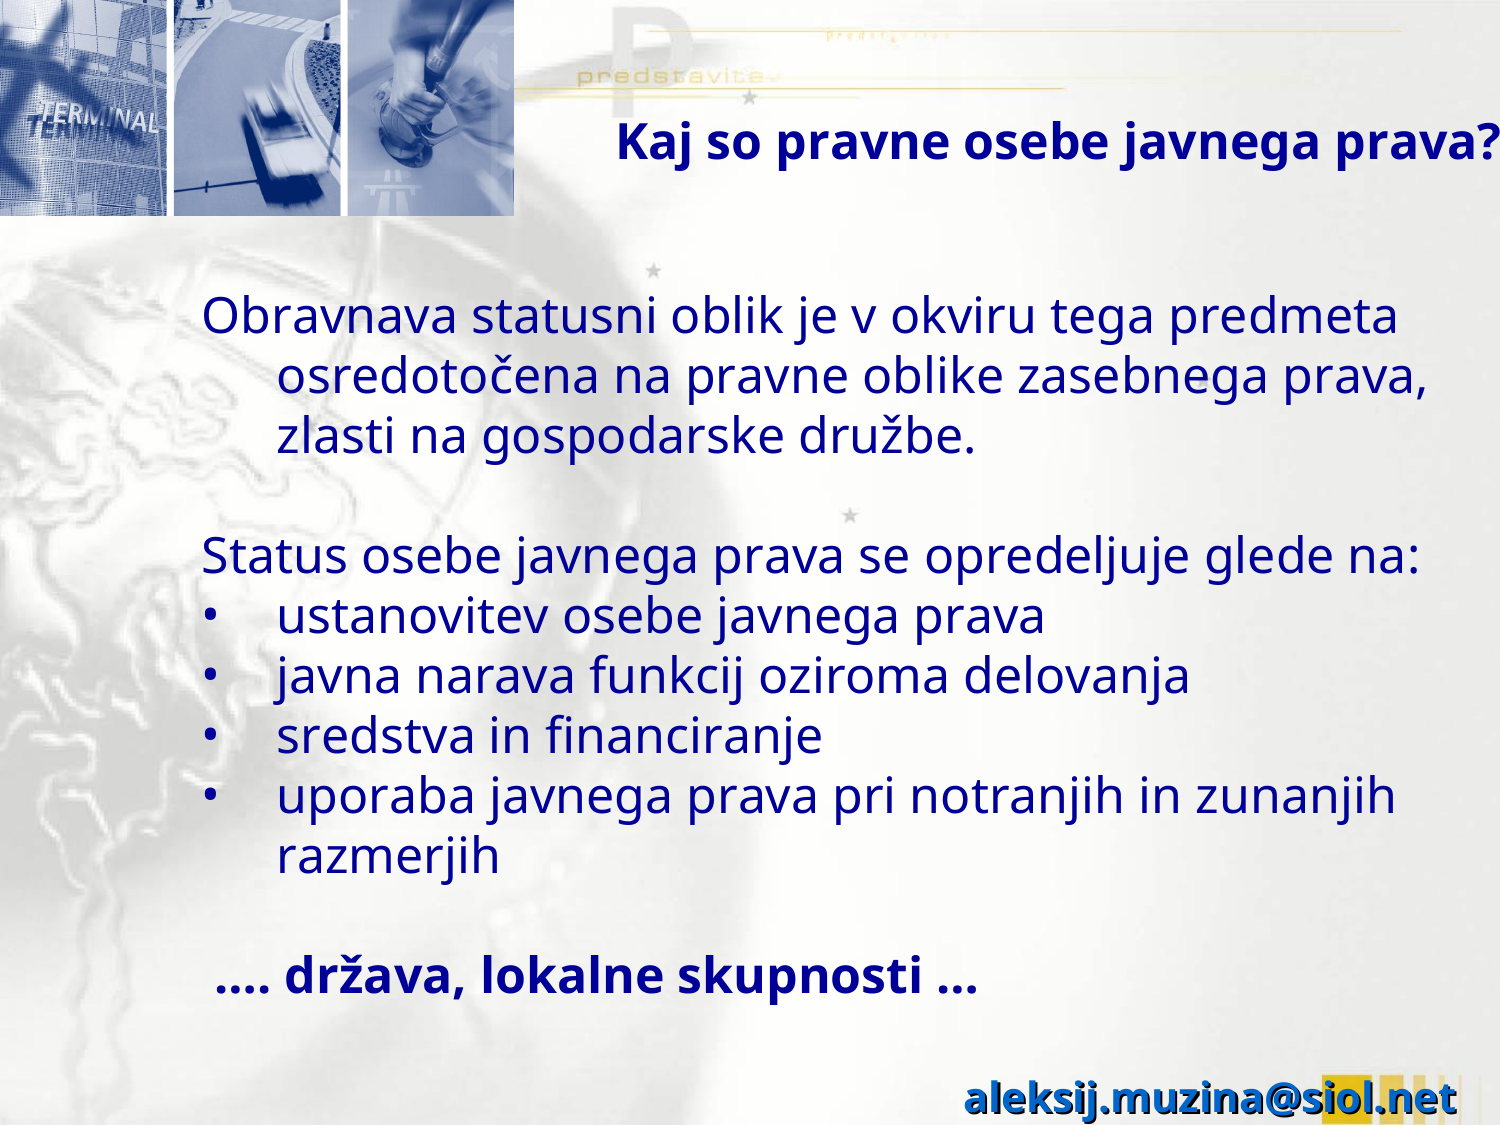

Kaj so pravne osebe javnega prava?
Obravnava statusni oblik je v okviru tega predmeta osredotočena na pravne oblike zasebnega prava, zlasti na gospodarske družbe.
Status osebe javnega prava se opredeljuje glede na:
ustanovitev osebe javnega prava
javna narava funkcij oziroma delovanja
sredstva in financiranje
uporaba javnega prava pri notranjih in zunanjih razmerjih
 …. država, lokalne skupnosti …
aleksij.muzina@siol.net